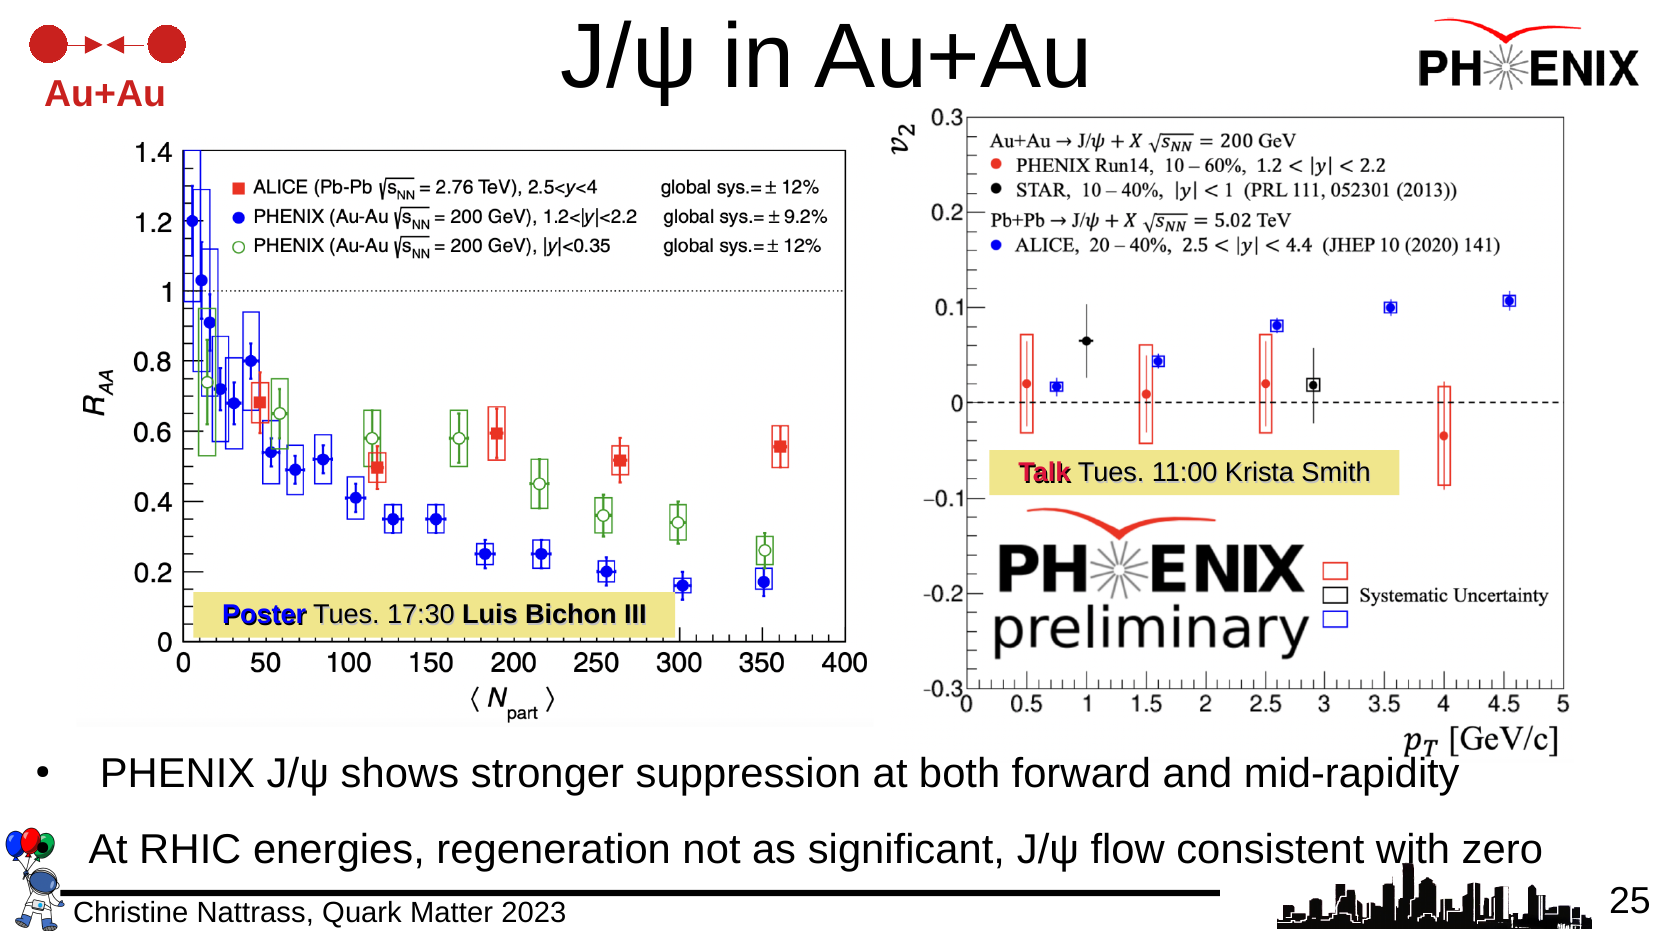

# J/ψ in Au+Au
Au+Au
Talk Tues. 11:00 Krista Smith
Poster Tues. 17:30 Luis Bichon III
 PHENIX J/ψ shows stronger suppression at both forward and mid-rapidity
At RHIC energies, regeneration not as significant, J/ψ flow consistent with zero